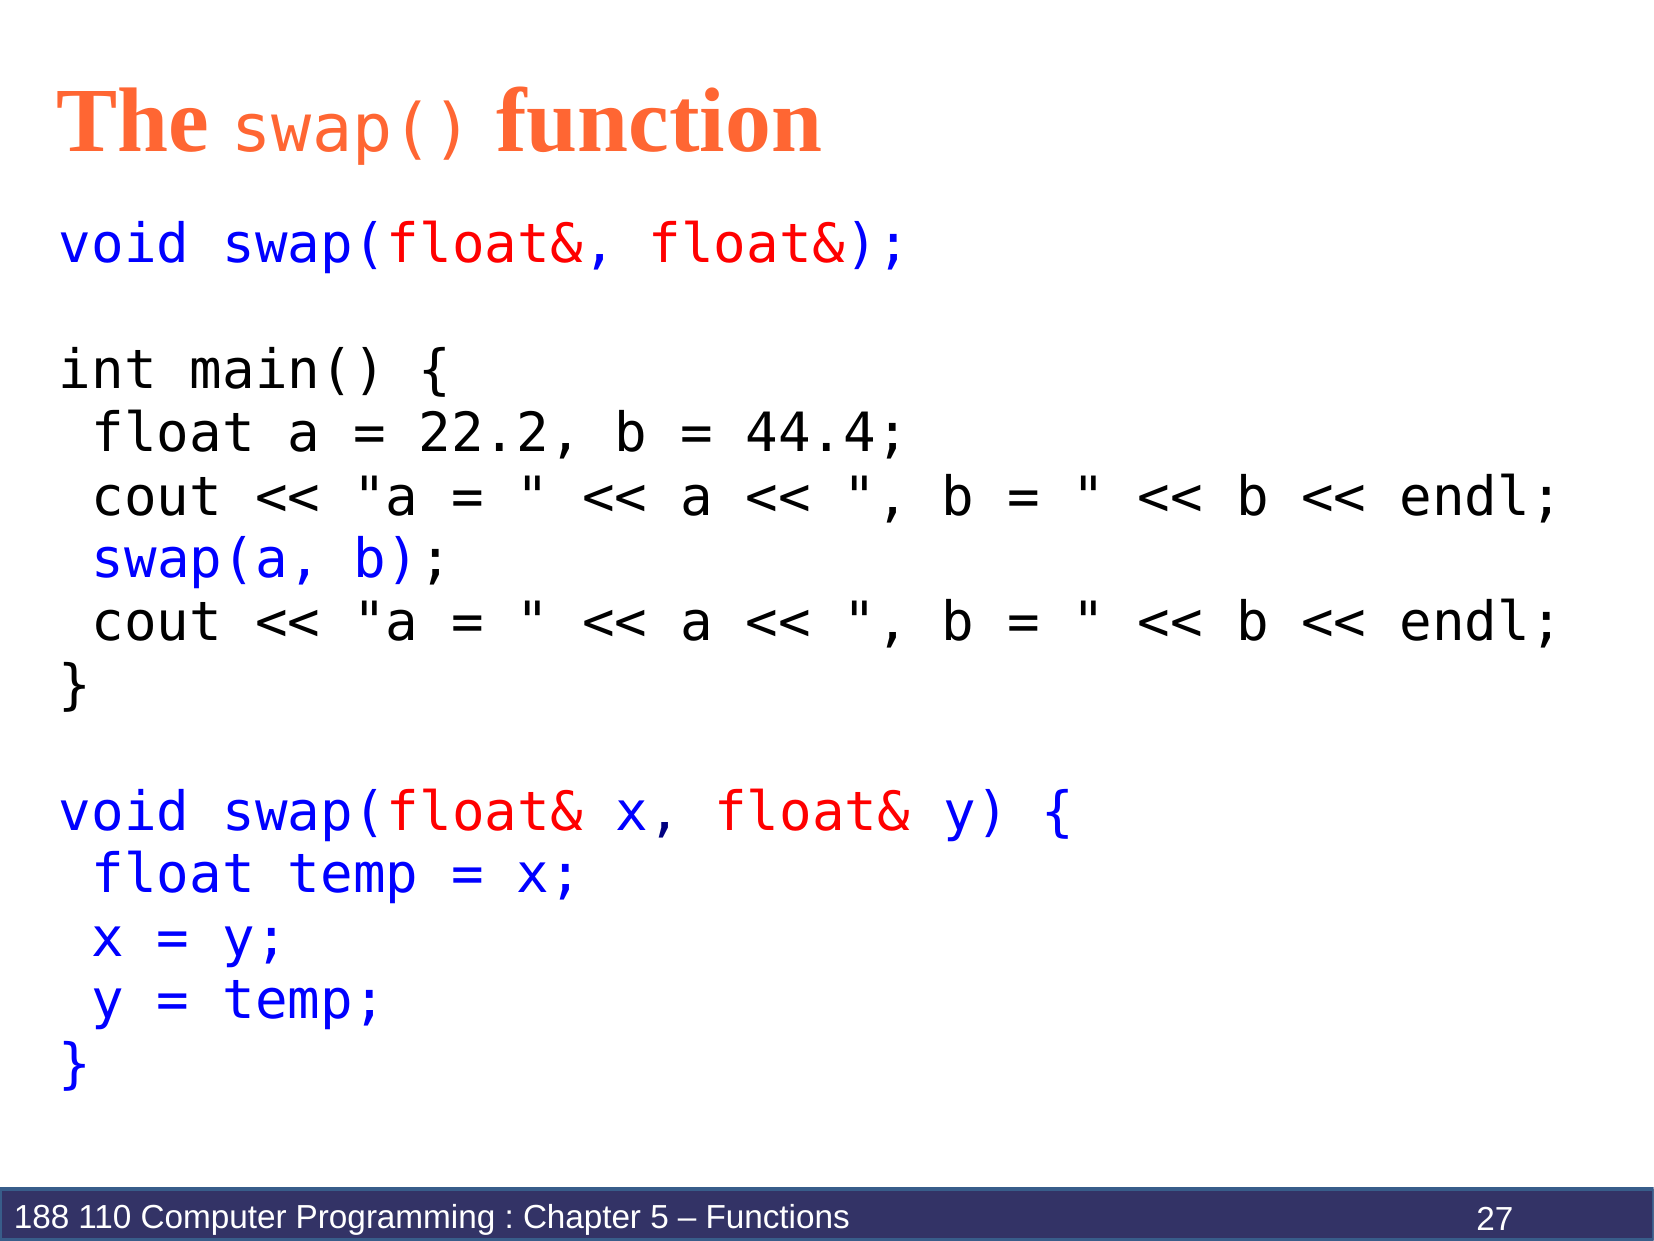

# The swap() function
void swap(float&, float&);
int main() {
 float a = 22.2, b = 44.4;
 cout << "a = " << a << ", b = " << b << endl;
 swap(a, b);
 cout << "a = " << a << ", b = " << b << endl;
}
void swap(float& x, float& y) {
 float temp = x;
 x = y;
 y = temp;
}